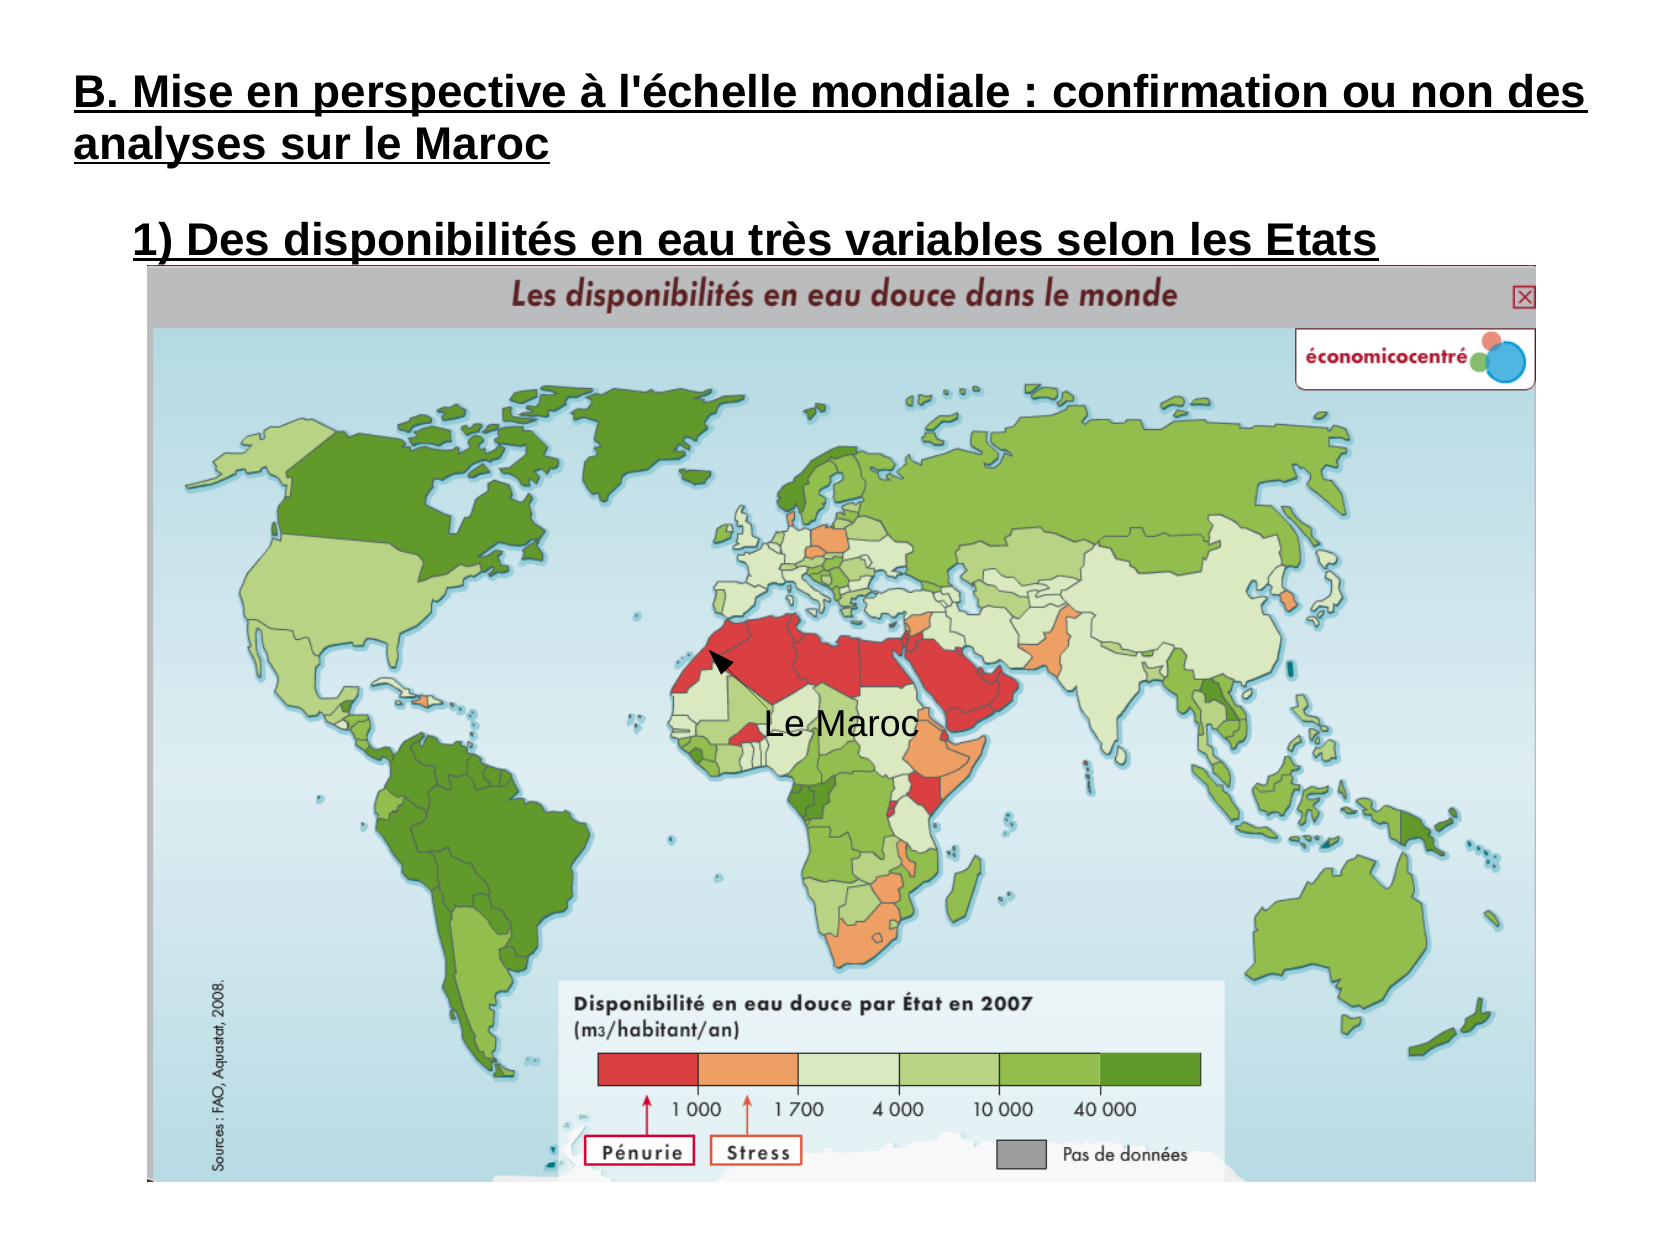

B. Mise en perspective à l'échelle mondiale : confirmation ou non des
analyses sur le Maroc
1) Des disponibilités en eau très variables selon les Etats
Le Maroc